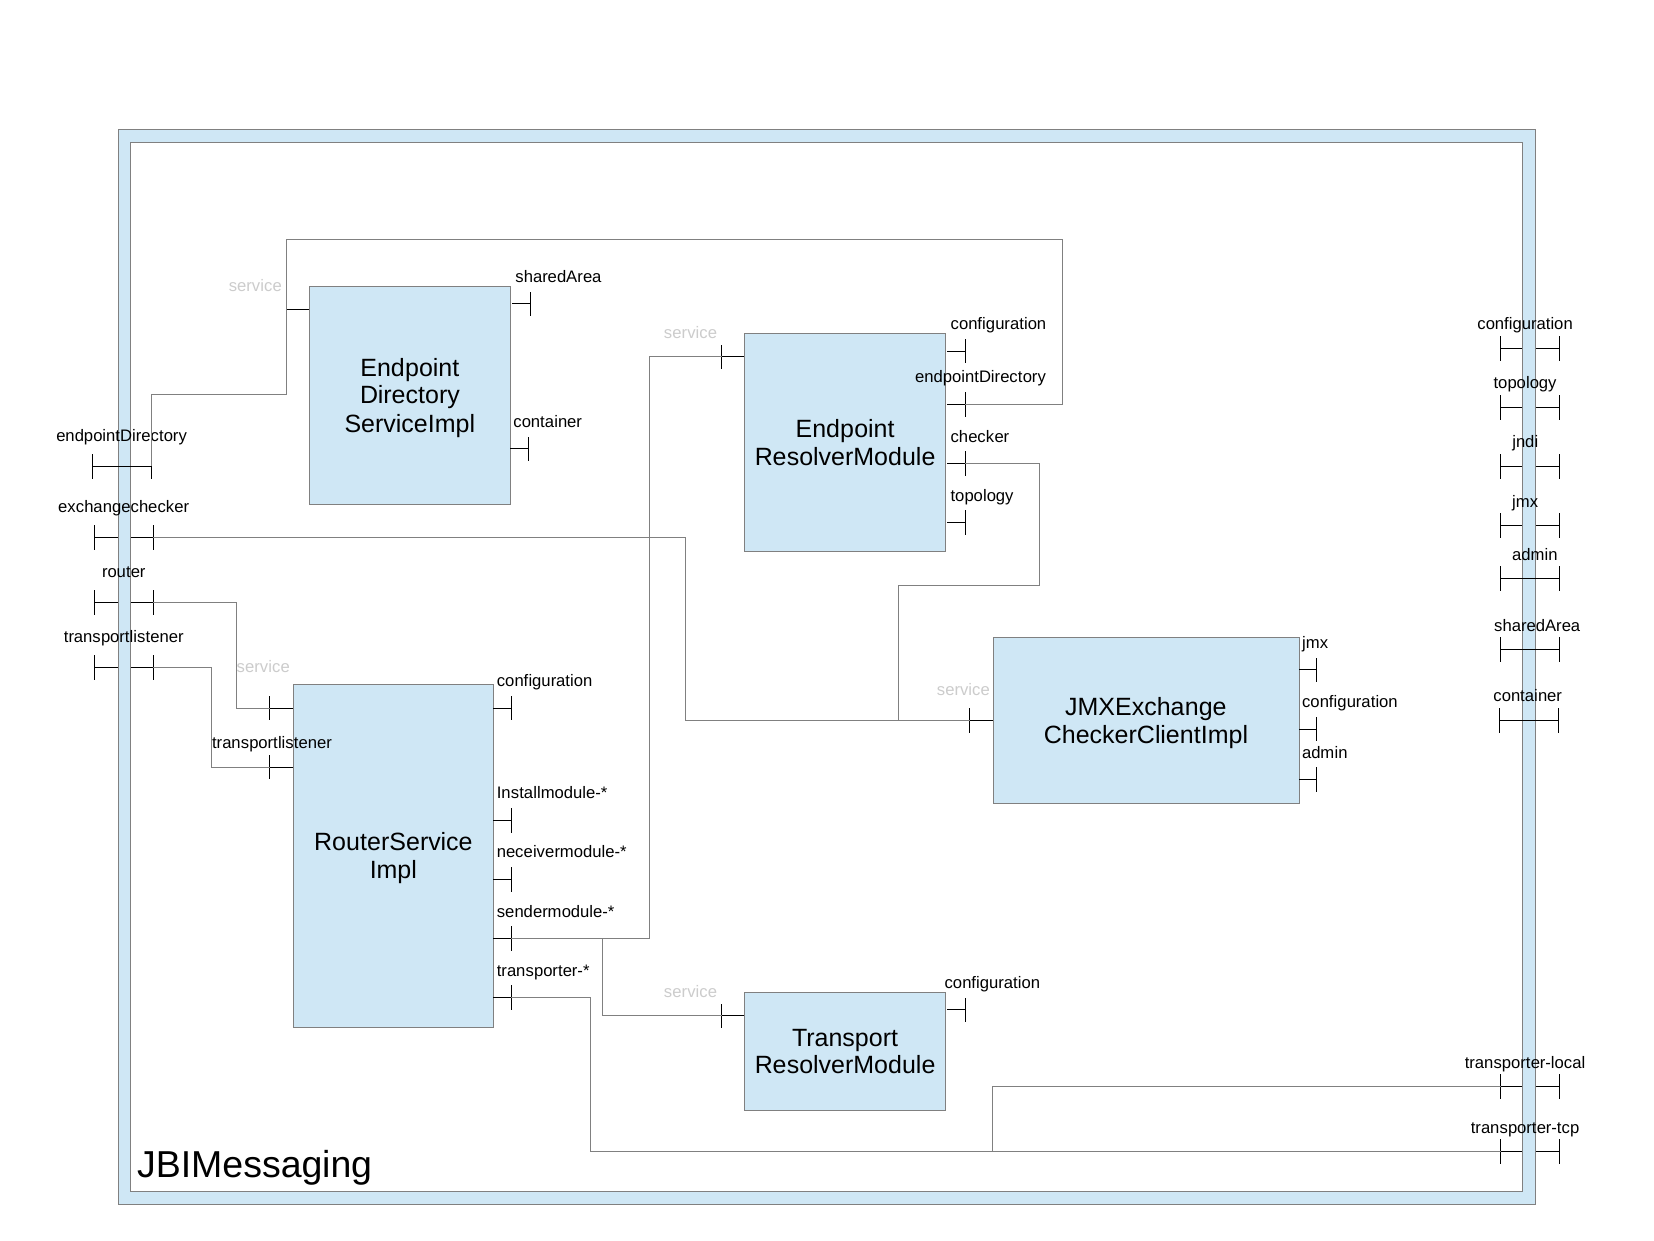

sharedArea
service
Endpoint
Directory
ServiceImpl
configuration
configuration
service
Endpoint
ResolverModule
endpointDirectory
topology
container
endpointDirectory
checker
jndi
topology
jmx
exchangechecker
admin
router
sharedArea
transportlistener
jmx
JMXExchange
CheckerClientImpl
service
configuration
service
container
RouterService
Impl
configuration
transportlistener
admin
Installmodule-*
neceivermodule-*
sendermodule-*
transporter-*
configuration
service
Transport
ResolverModule
transporter-local
transporter-tcp
JBIMessaging